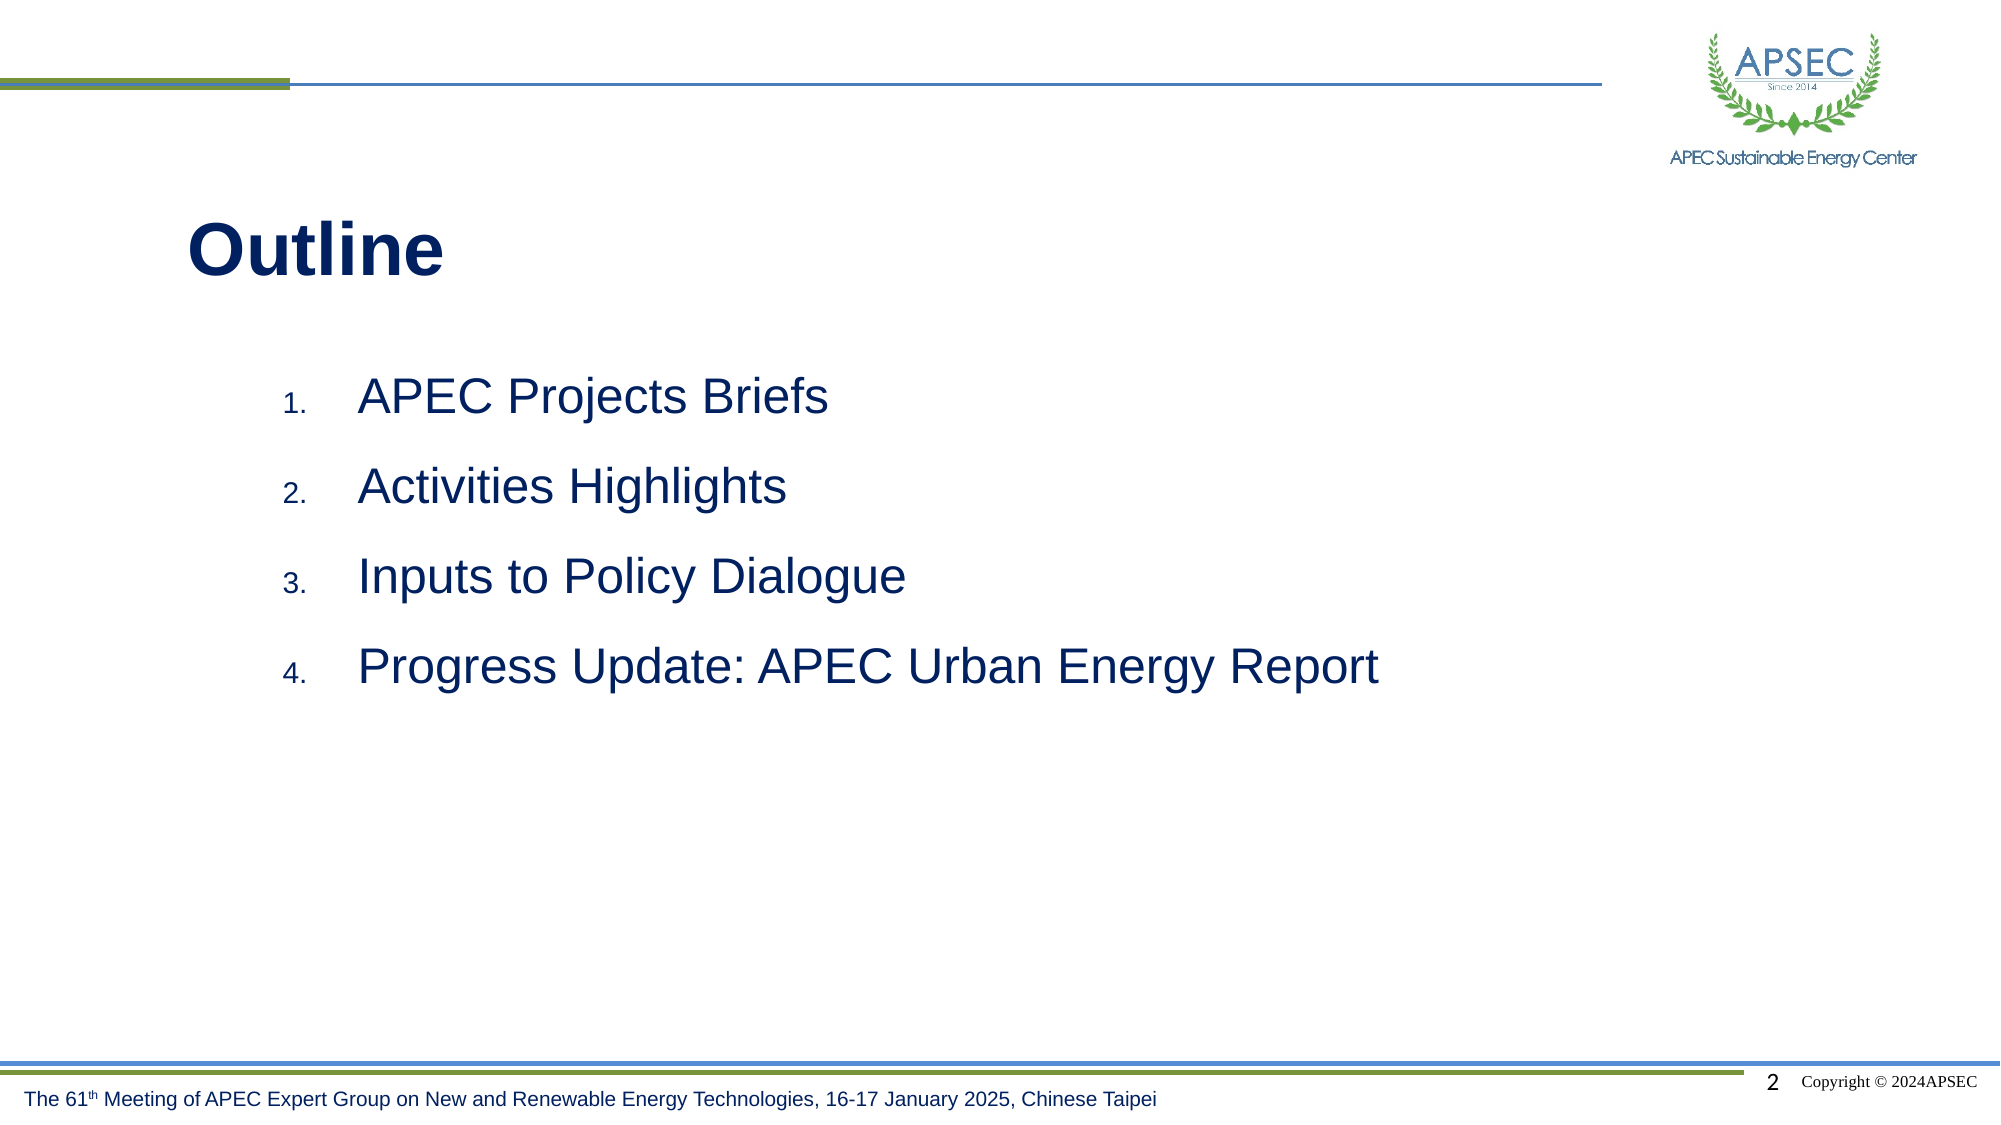

Outline
APEC Projects Briefs
Activities Highlights
Inputs to Policy Dialogue
Progress Update: APEC Urban Energy Report
2